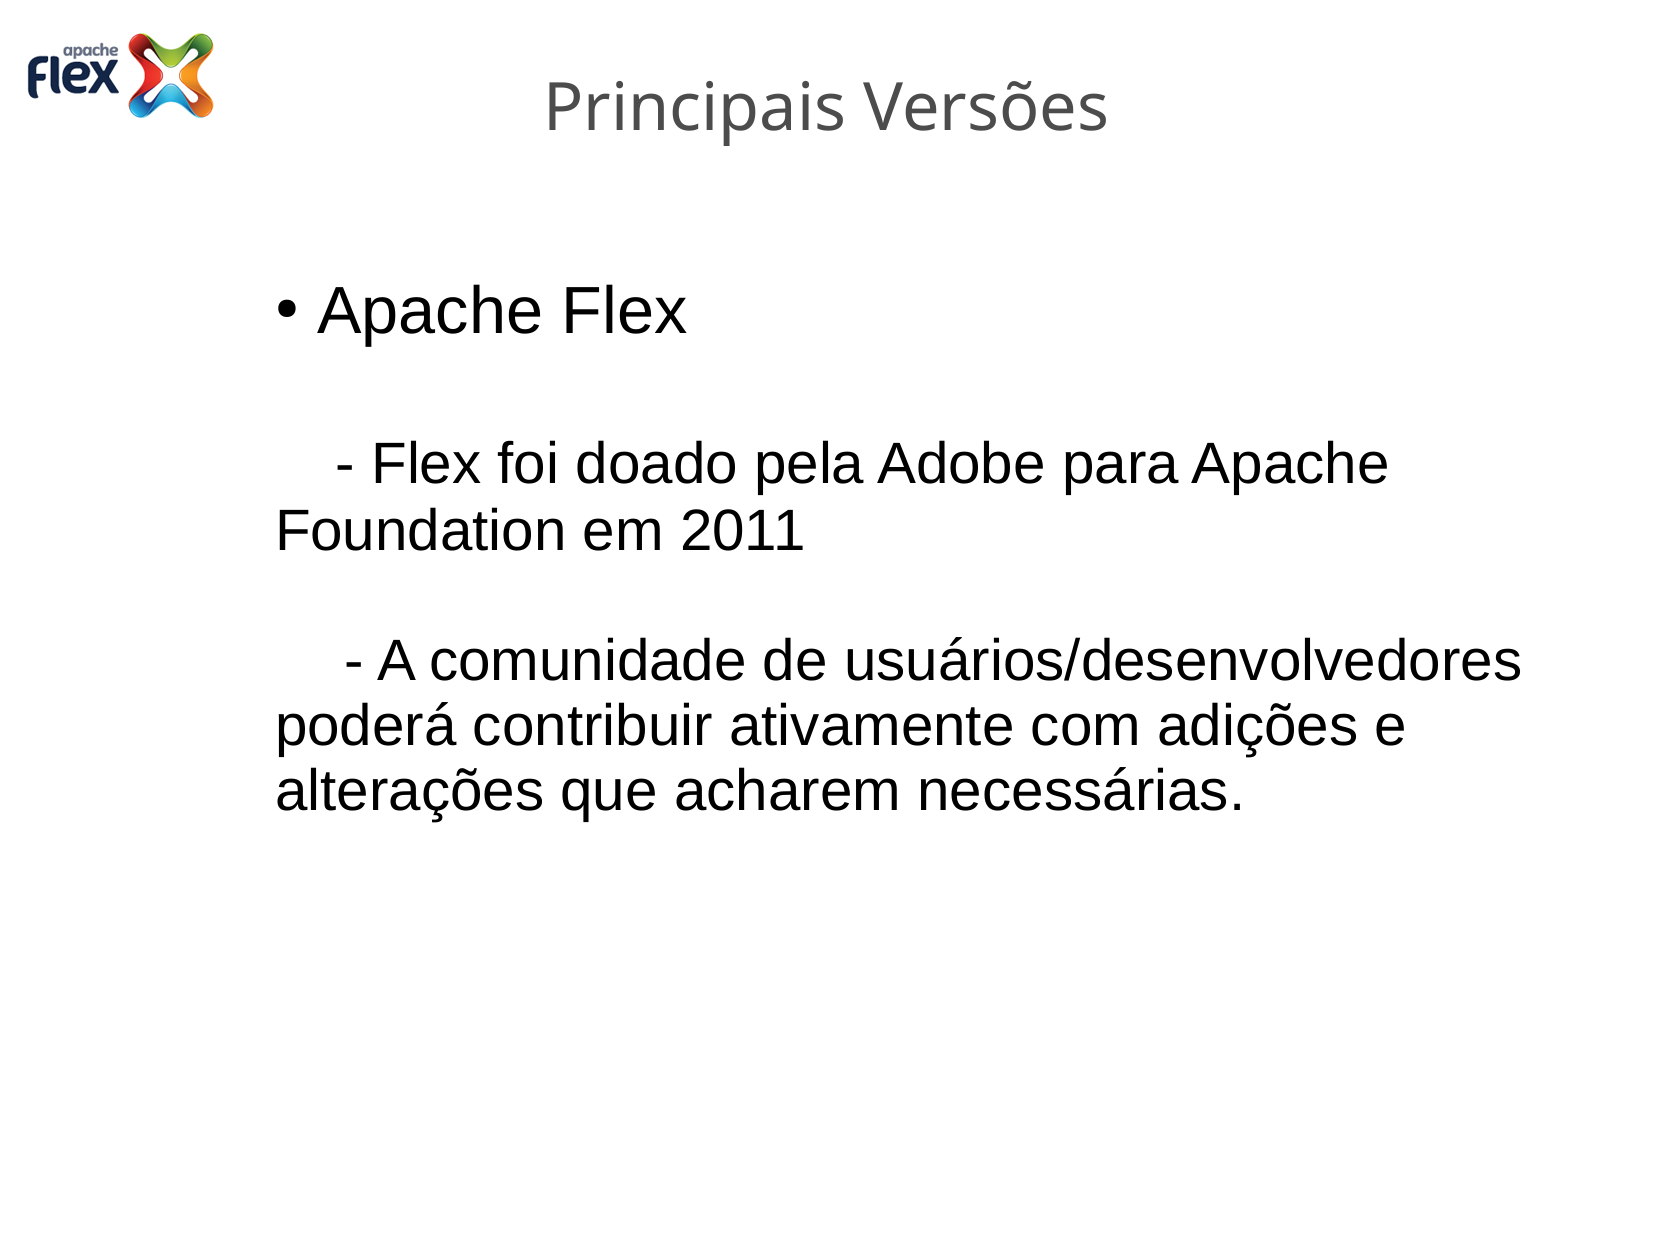

# Principais Versões
 Apache Flex
 - Flex foi doado pela Adobe para Apache 	Foundation em 2011
 - A comunidade de usuários/desenvolvedores poderá contribuir ativamente com adições e alterações que acharem necessárias.